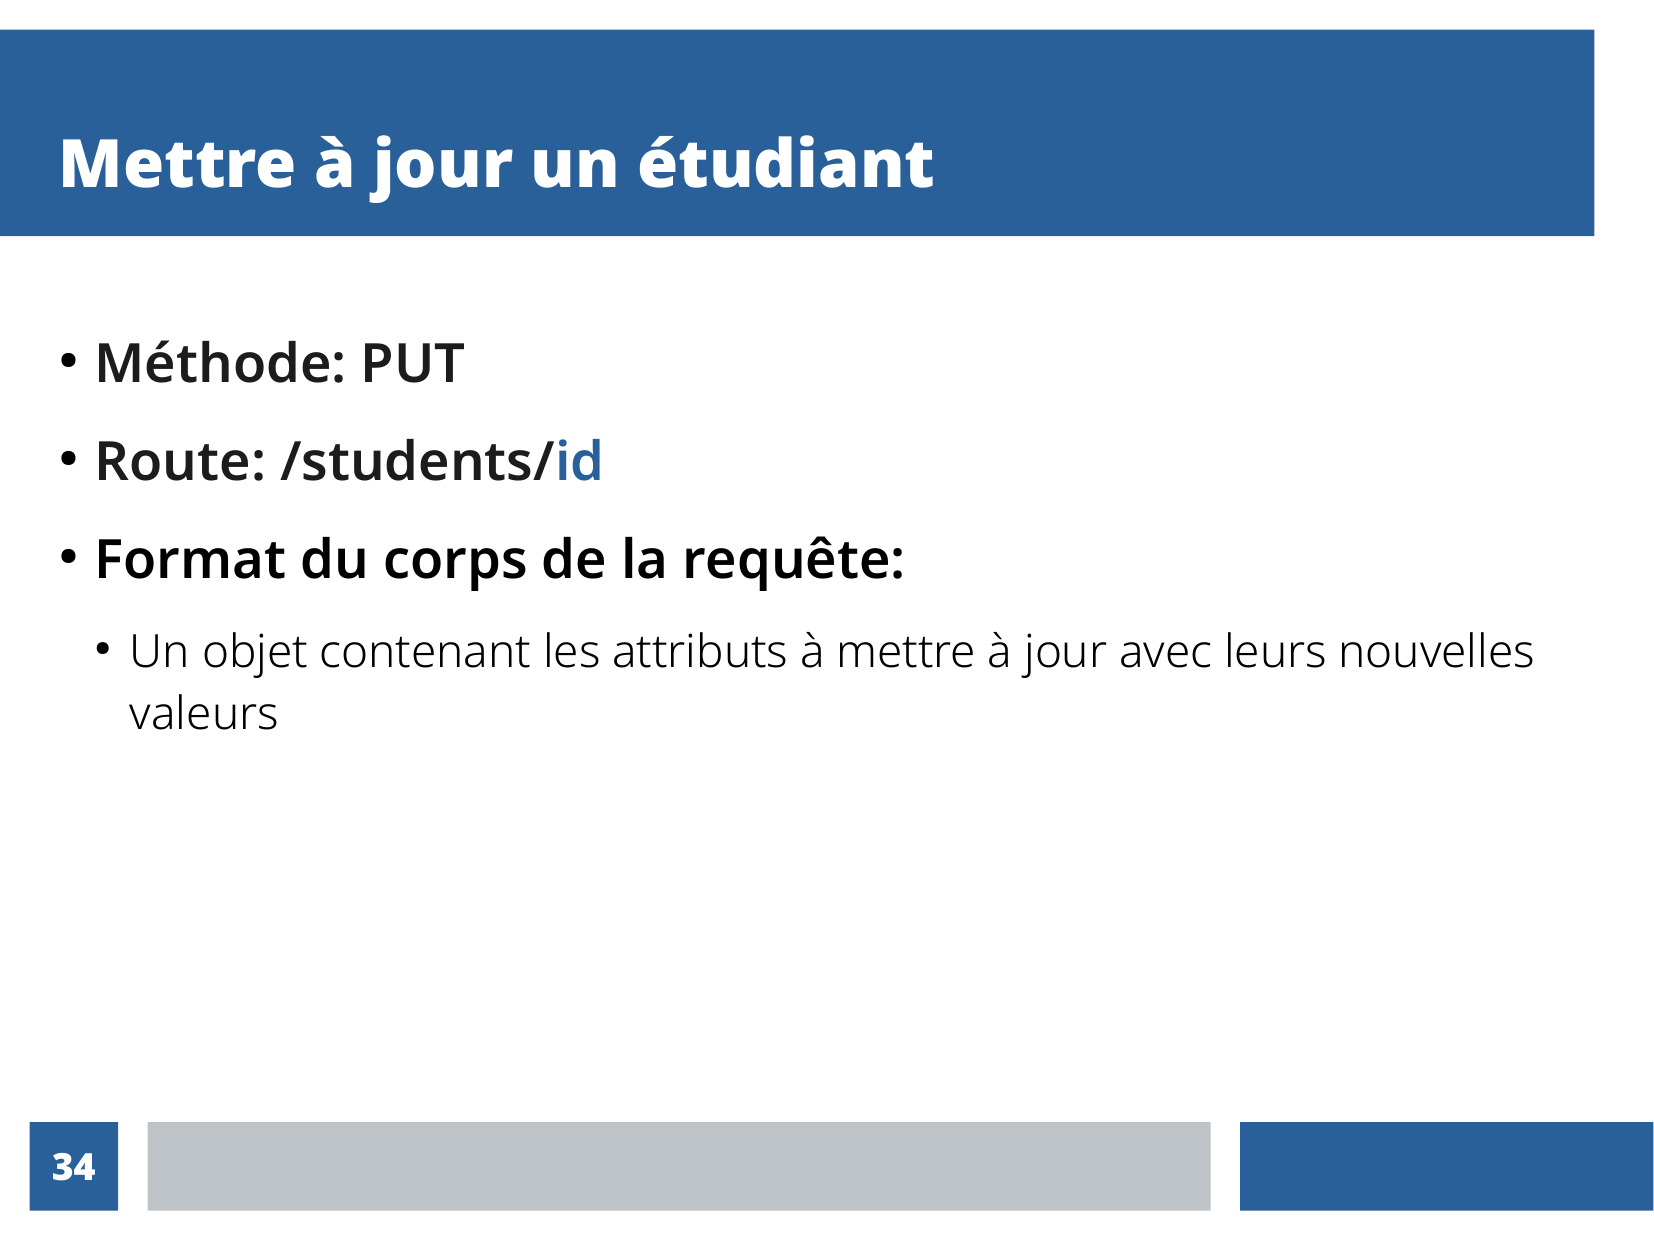

# Mettre à jour un étudiant
Méthode: PUT
Route: /students/id
Format du corps de la requête:
Un objet contenant les attributs à mettre à jour avec leurs nouvelles valeurs
34